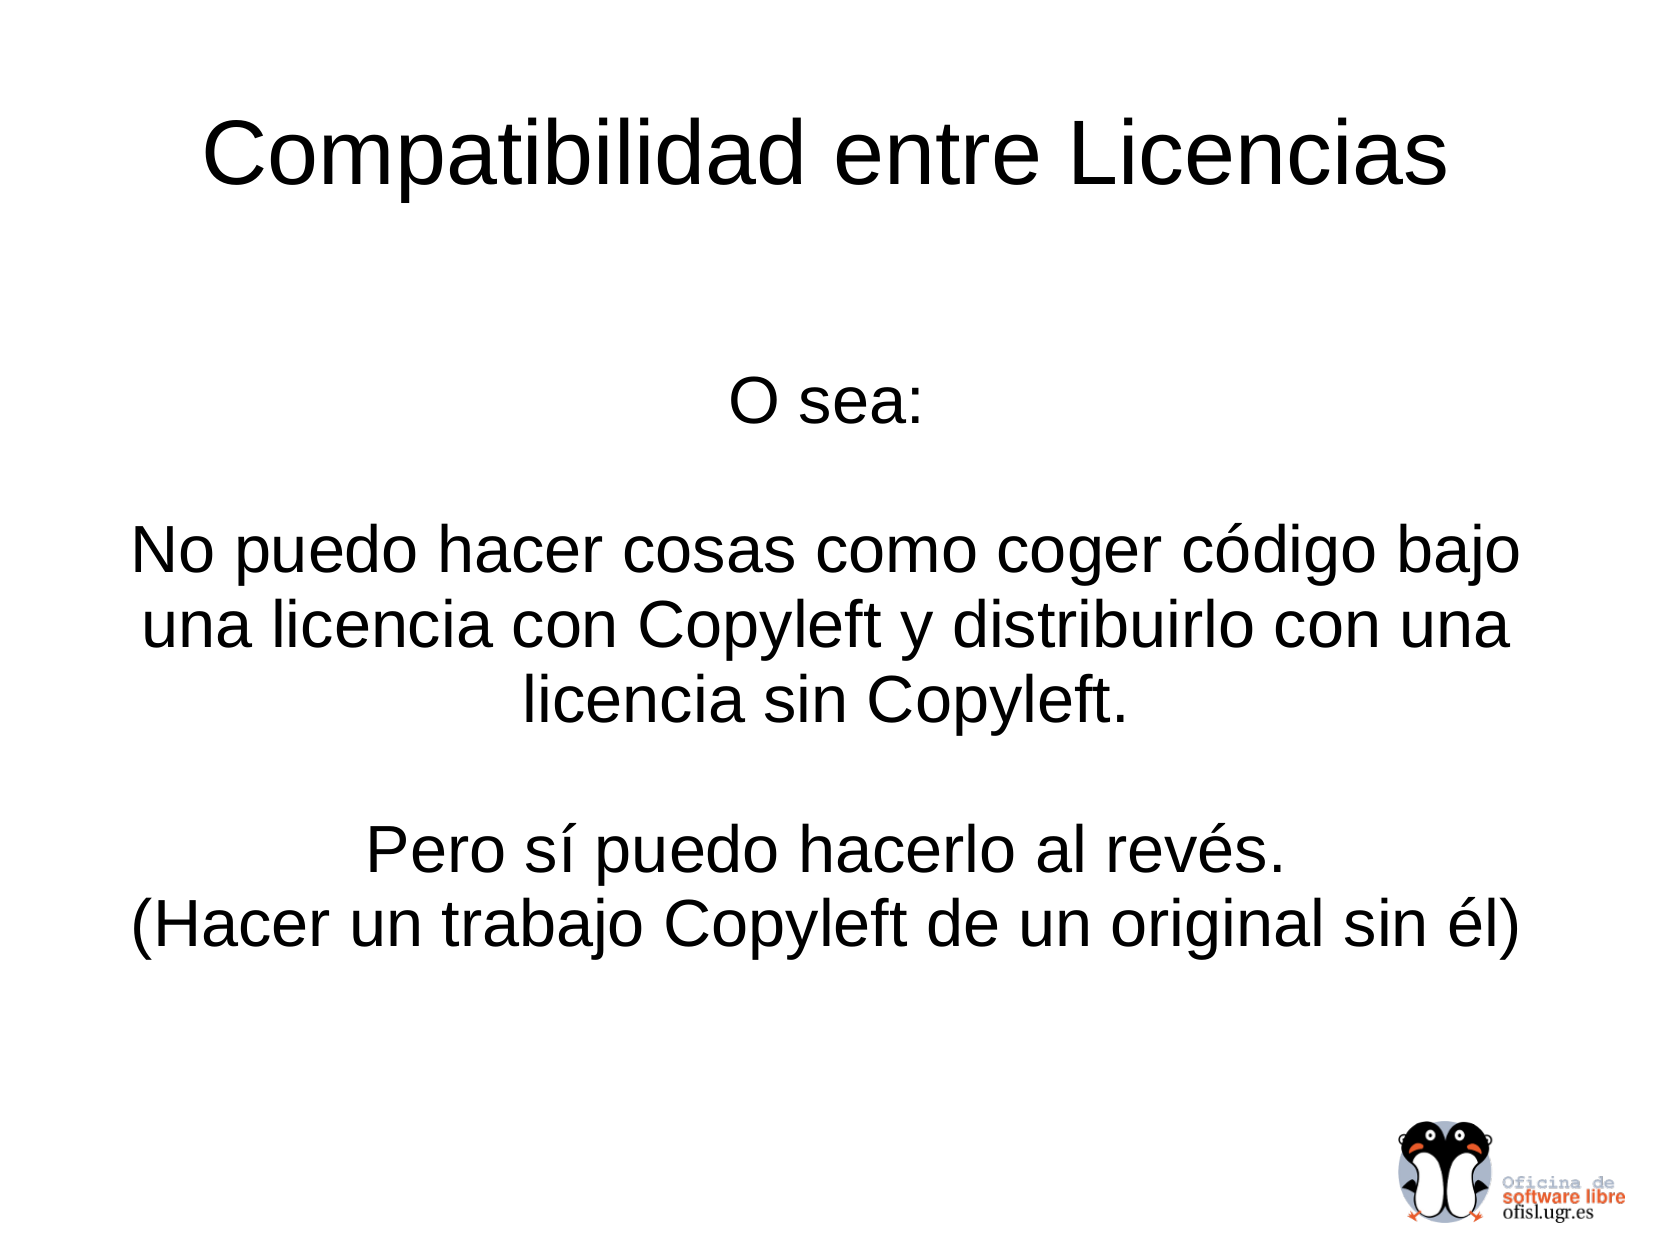

# Compatibilidad entre Licencias
O sea:
No puedo hacer cosas como coger código bajo una licencia con Copyleft y distribuirlo con una licencia sin Copyleft.
Pero sí puedo hacerlo al revés.
(Hacer un trabajo Copyleft de un original sin él)